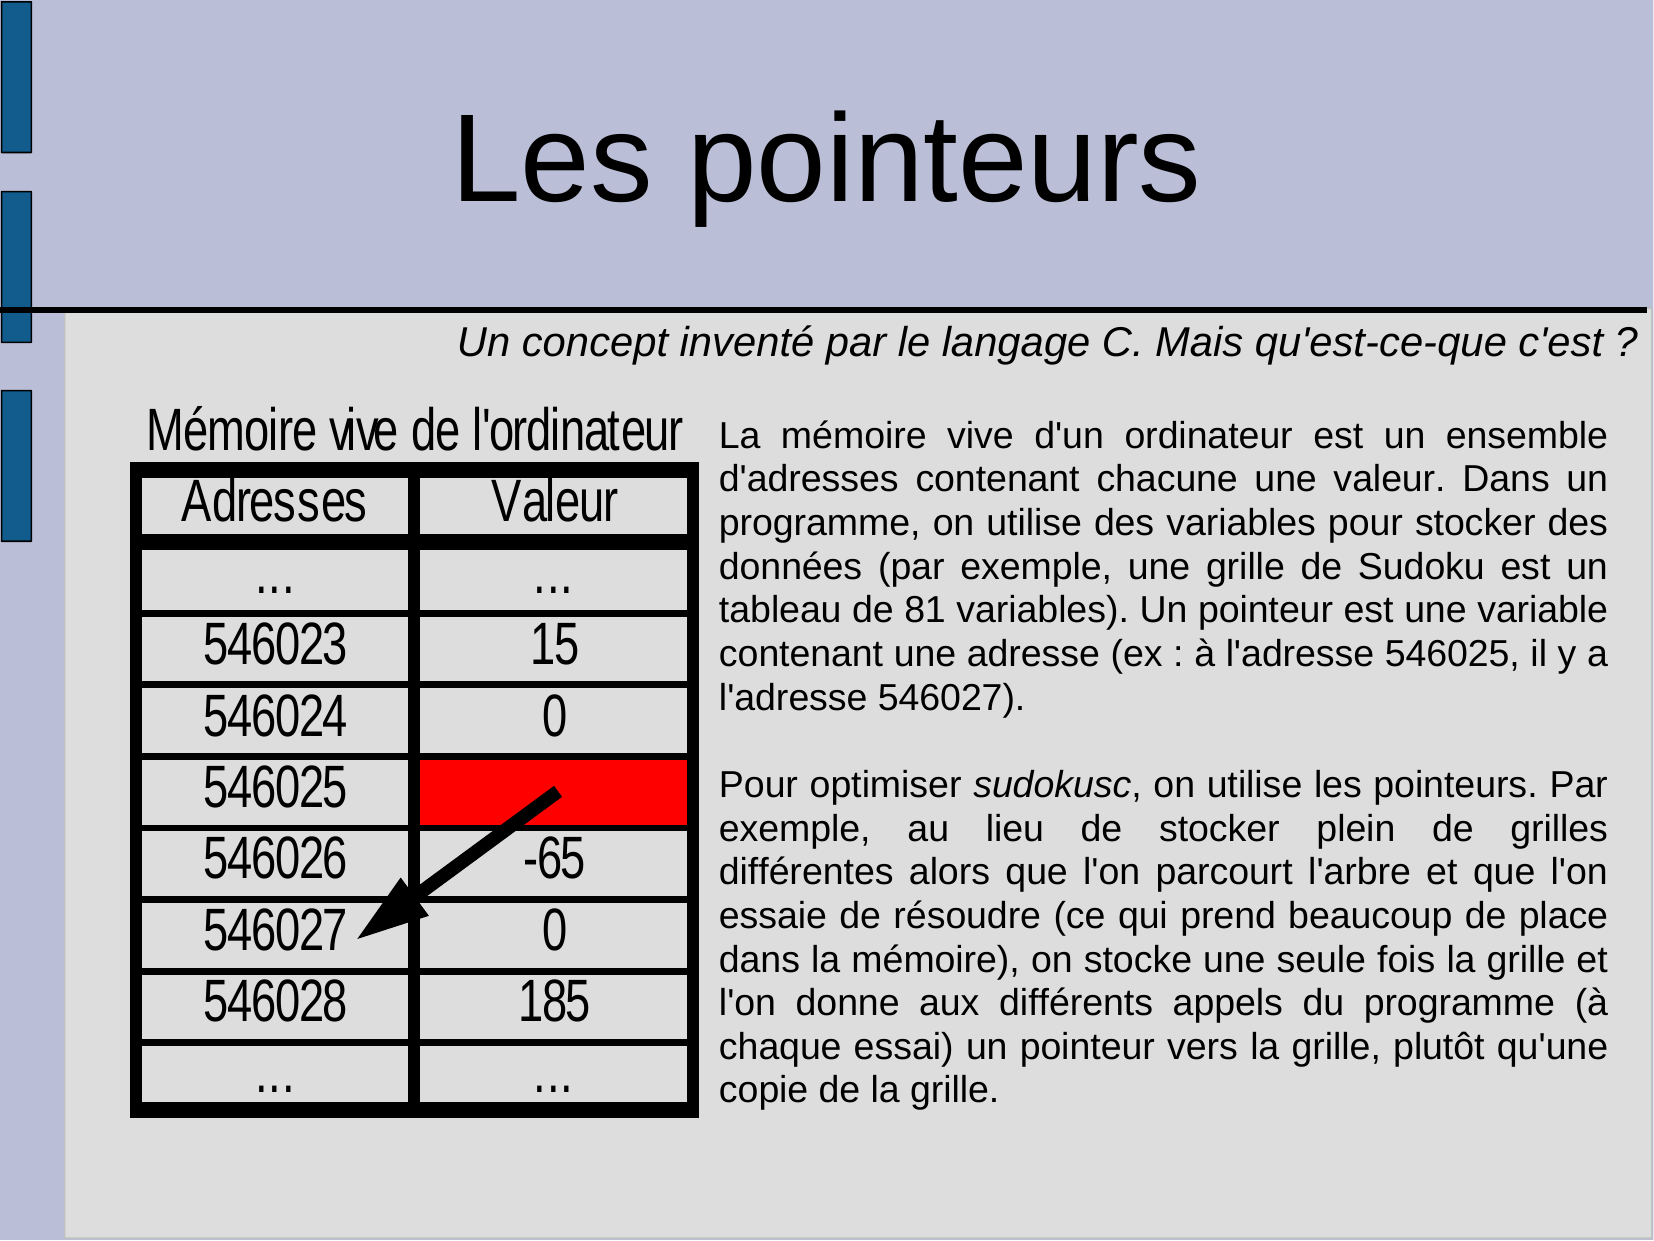

Les pointeurs
Un concept inventé par le langage C. Mais qu'est-ce-que c'est ?
La mémoire vive d'un ordinateur est un ensemble d'adresses contenant chacune une valeur. Dans un programme, on utilise des variables pour stocker des données (par exemple, une grille de Sudoku est un tableau de 81 variables). Un pointeur est une variable contenant une adresse (ex : à l'adresse 546025, il y a l'adresse 546027).
Pour optimiser sudokusc, on utilise les pointeurs. Par exemple, au lieu de stocker plein de grilles différentes alors que l'on parcourt l'arbre et que l'on essaie de résoudre (ce qui prend beaucoup de place dans la mémoire), on stocke une seule fois la grille et l'on donne aux différents appels du programme (à chaque essai) un pointeur vers la grille, plutôt qu'une copie de la grille.